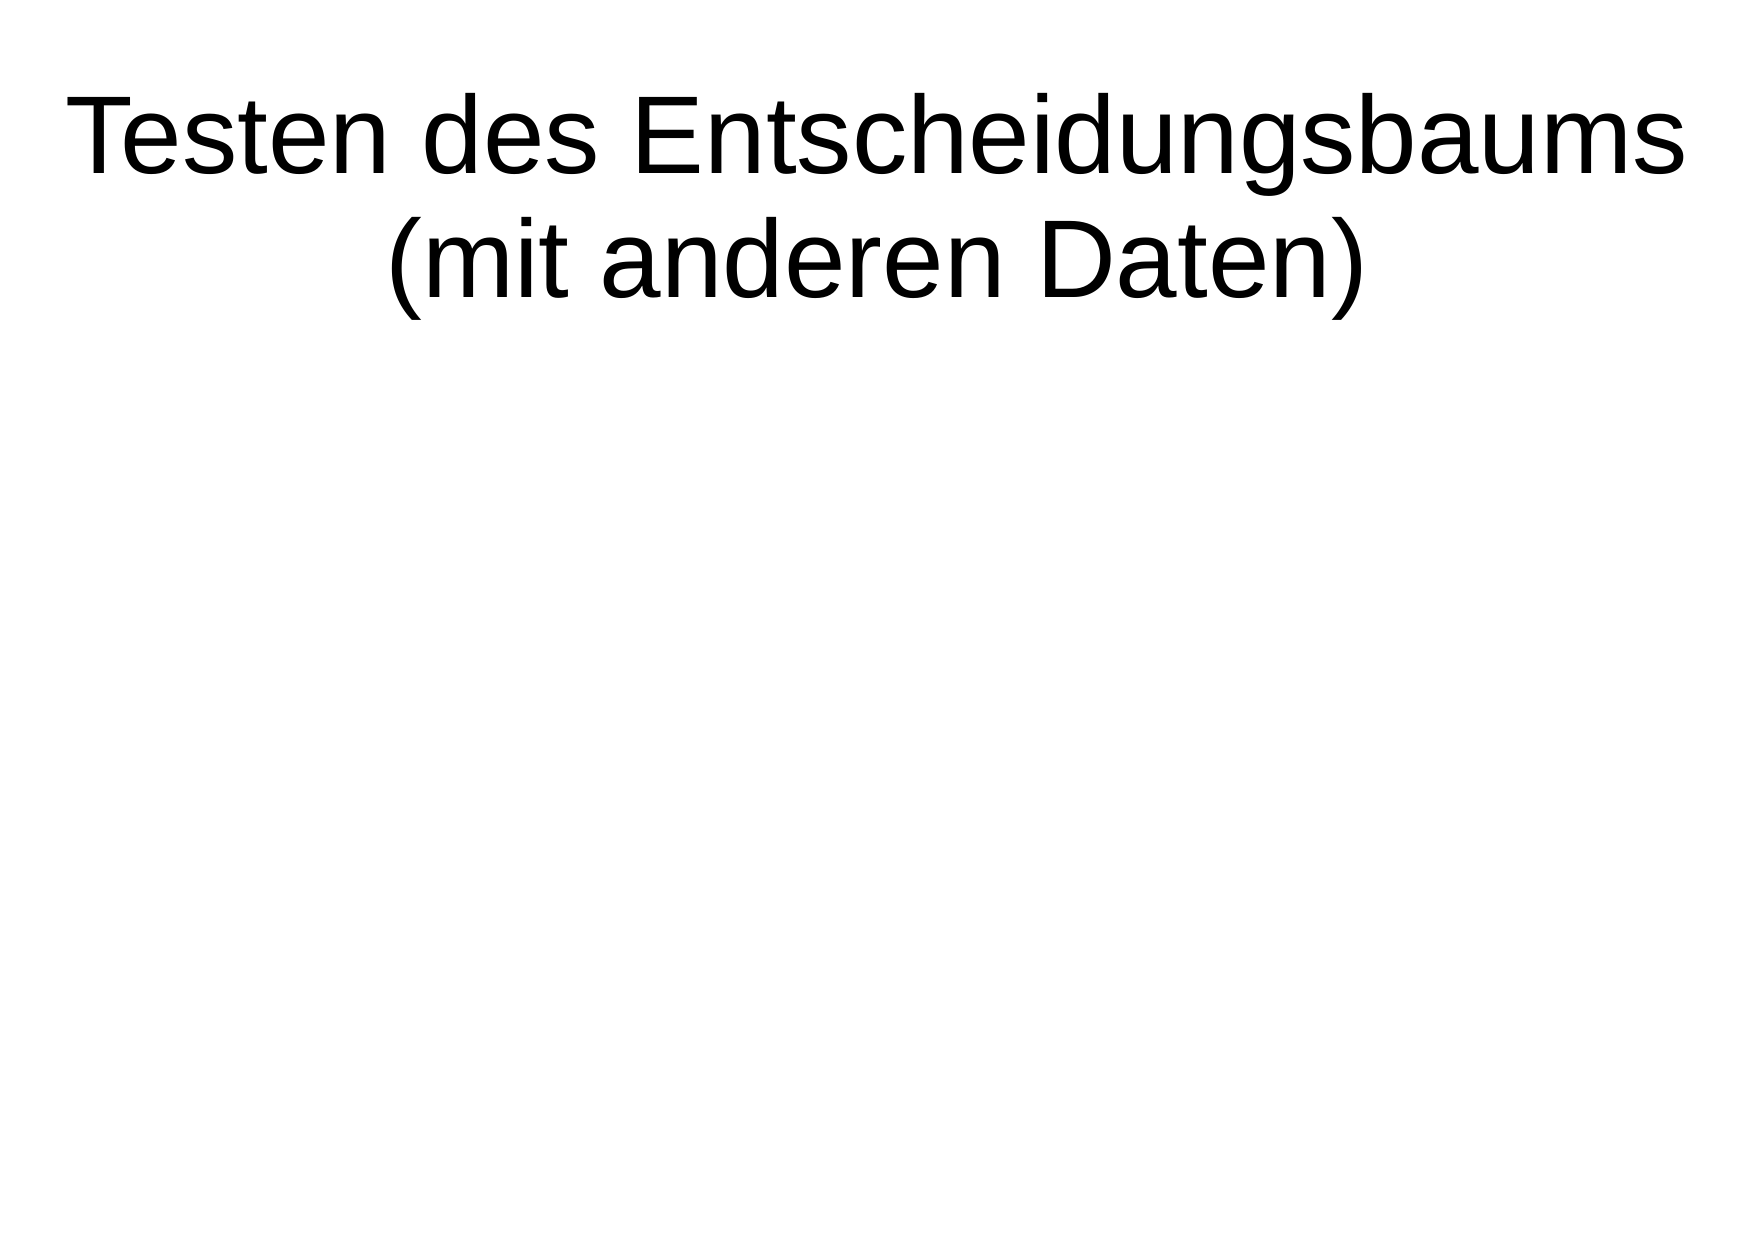

# Testen des Entscheidungsbaums (mit anderen Daten)